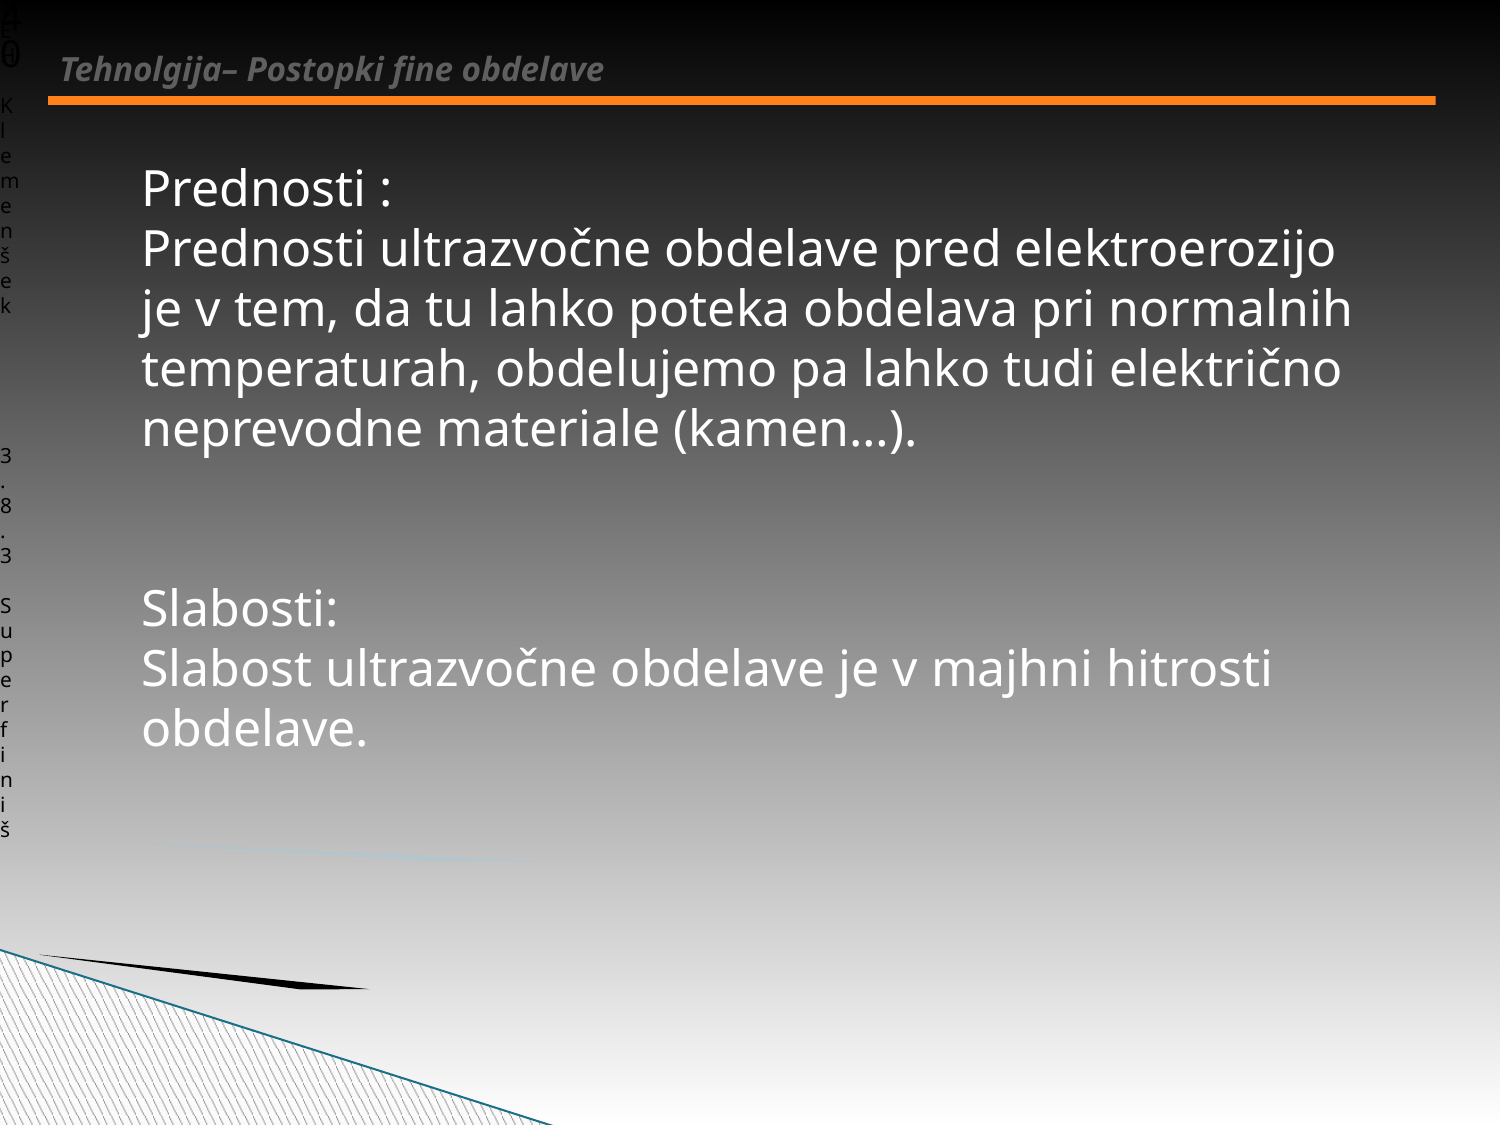

TEH Klemenšek 3.8.3 Superfiniš
Prednosti :
Prednosti ultrazvočne obdelave pred elektroerozijo je v tem, da tu lahko poteka obdelava pri normalnih temperaturah, obdelujemo pa lahko tudi električno neprevodne materiale (kamen…).
Slabosti:
Slabost ultrazvočne obdelave je v majhni hitrosti obdelave.